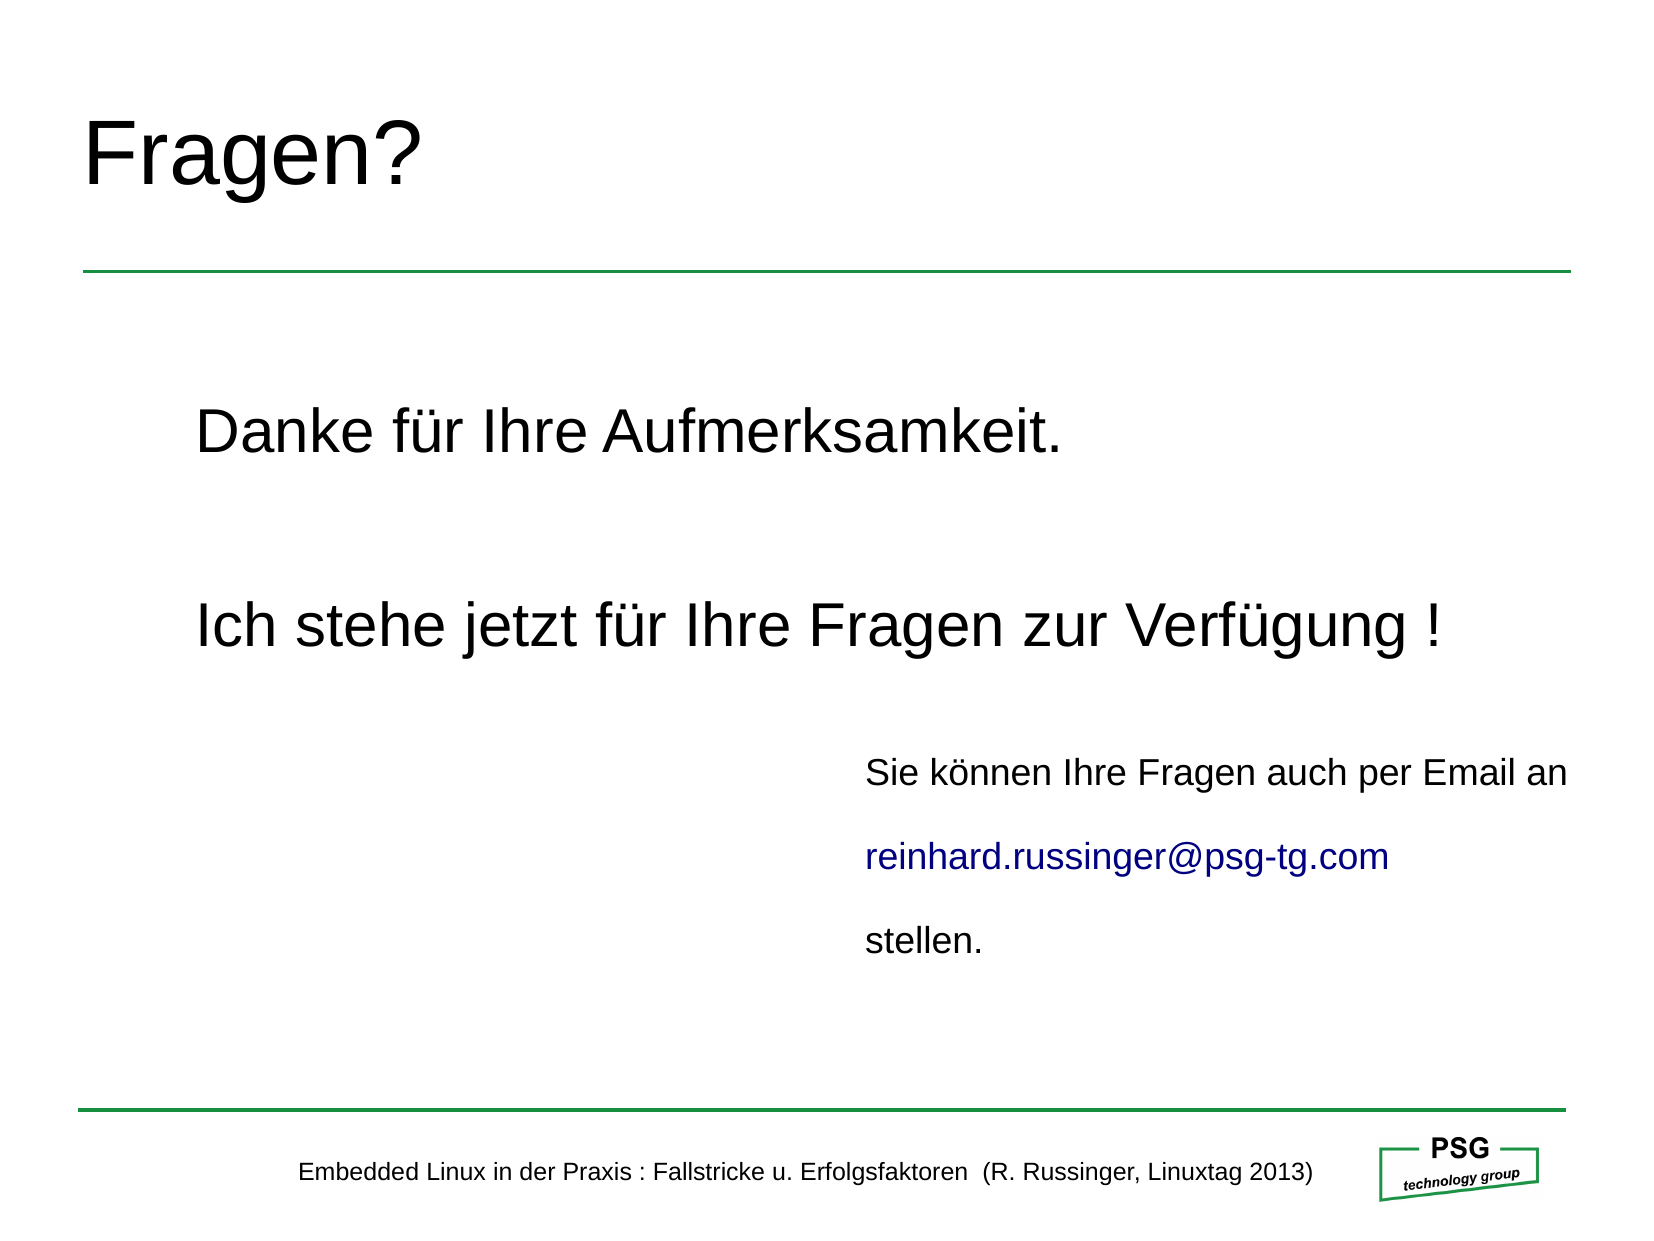

# Fragen?
Danke für Ihre Aufmerksamkeit.
Ich stehe jetzt für Ihre Fragen zur Verfügung !
Sie können Ihre Fragen auch per Email an
reinhard.russinger@psg-tg.com
stellen.